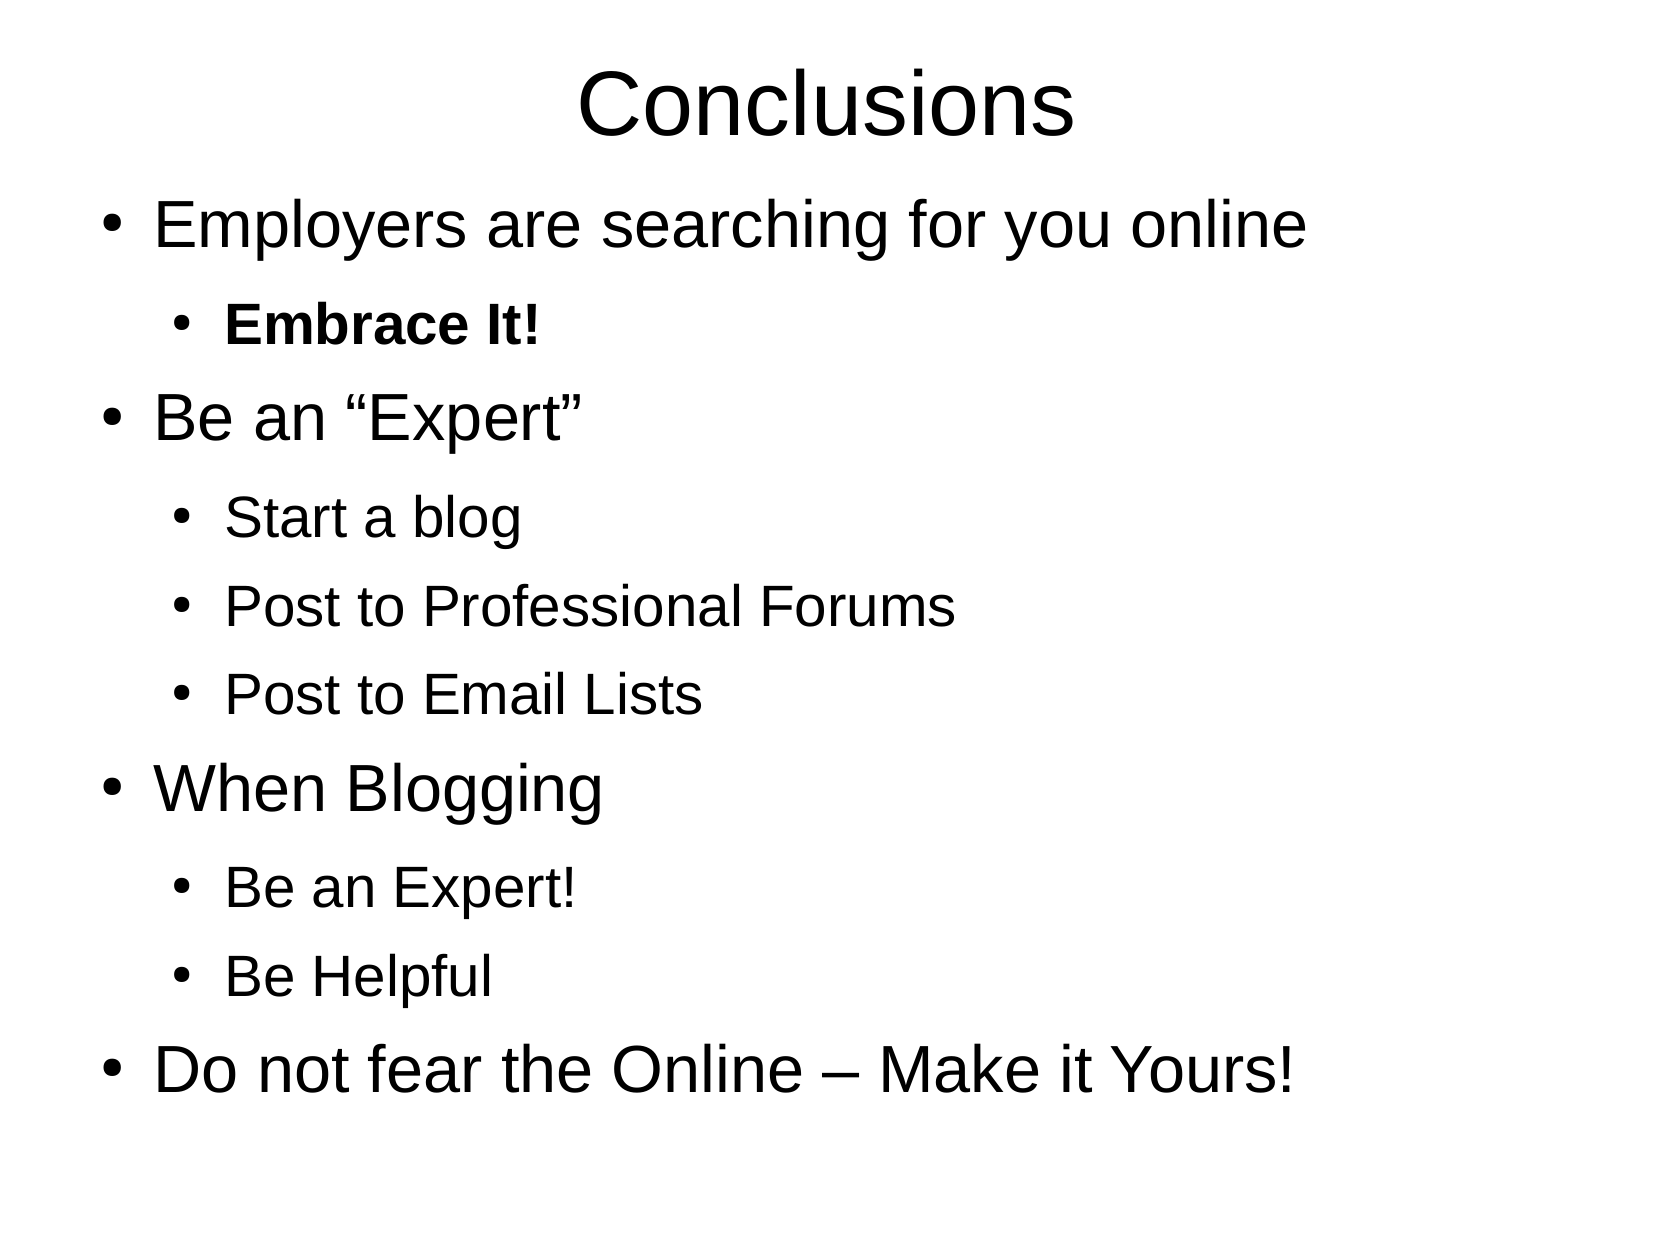

# Conclusions
Employers are searching for you online
Embrace It!
Be an “Expert”
Start a blog
Post to Professional Forums
Post to Email Lists
When Blogging
Be an Expert!
Be Helpful
Do not fear the Online – Make it Yours!